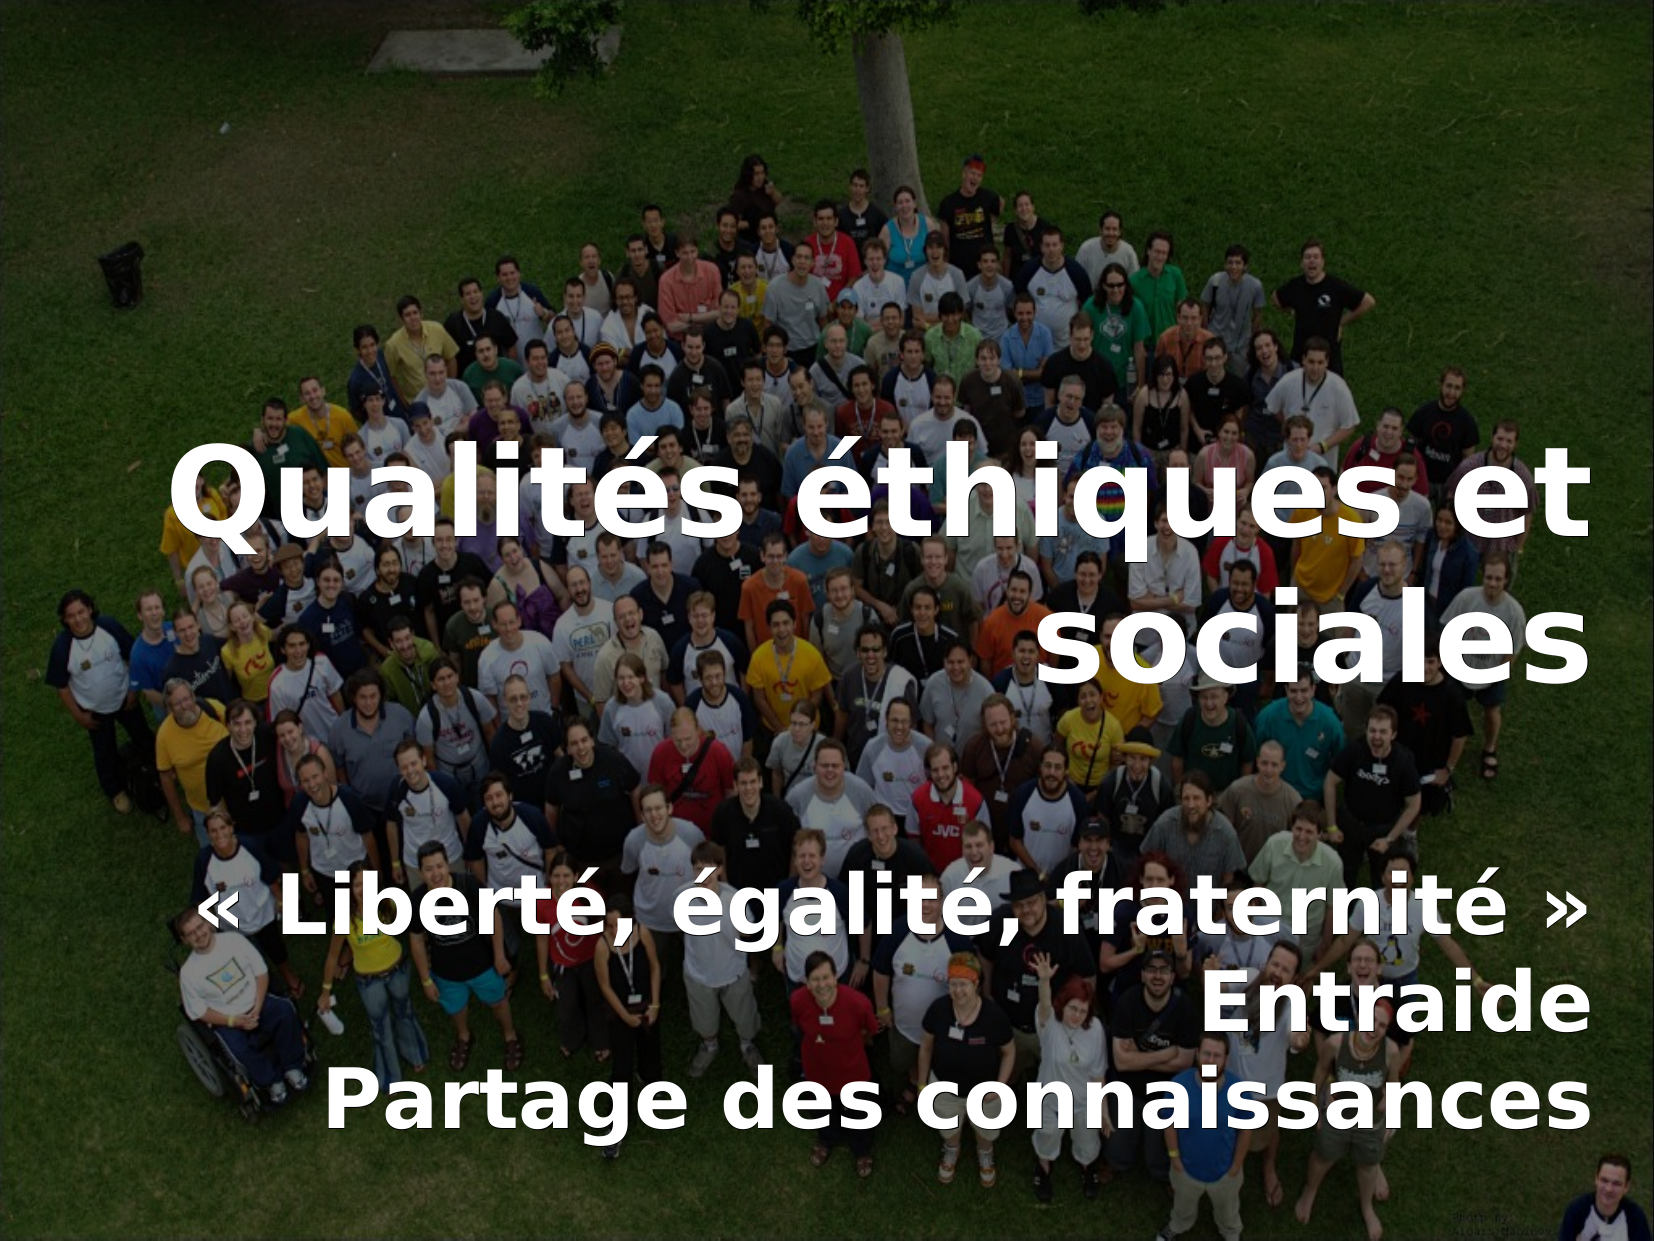

Qualités éthiques et sociales
« Liberté, égalité, fraternité »
Entraide
Partage des connaissances